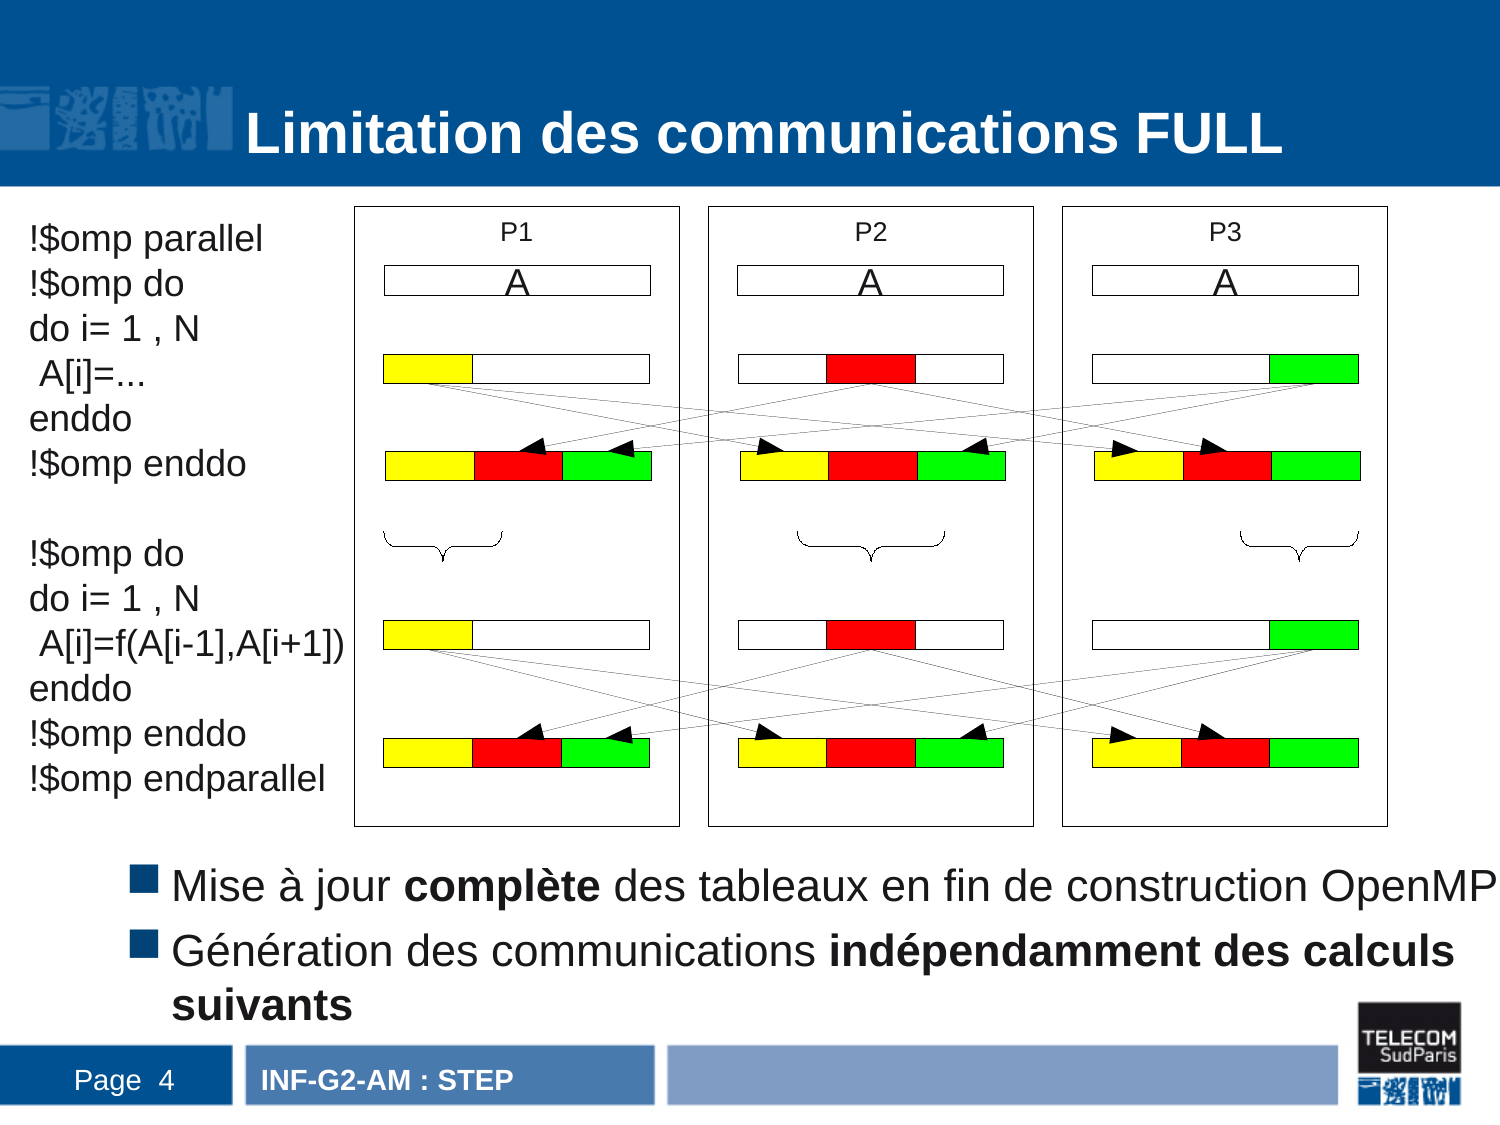

# Limitation des communications FULL
!$omp parallel
!$omp do
do i= 1 , N
 A[i]=...
enddo
!$omp enddo
!$omp do
do i= 1 , N
 A[i]=f(A[i-1],A[i+1])
enddo
!$omp enddo
!$omp endparallel
P1
P2
P3
A
A
A
Mise à jour complète des tableaux en fin de construction OpenMP
Génération des communications indépendamment des calculs suivants
4